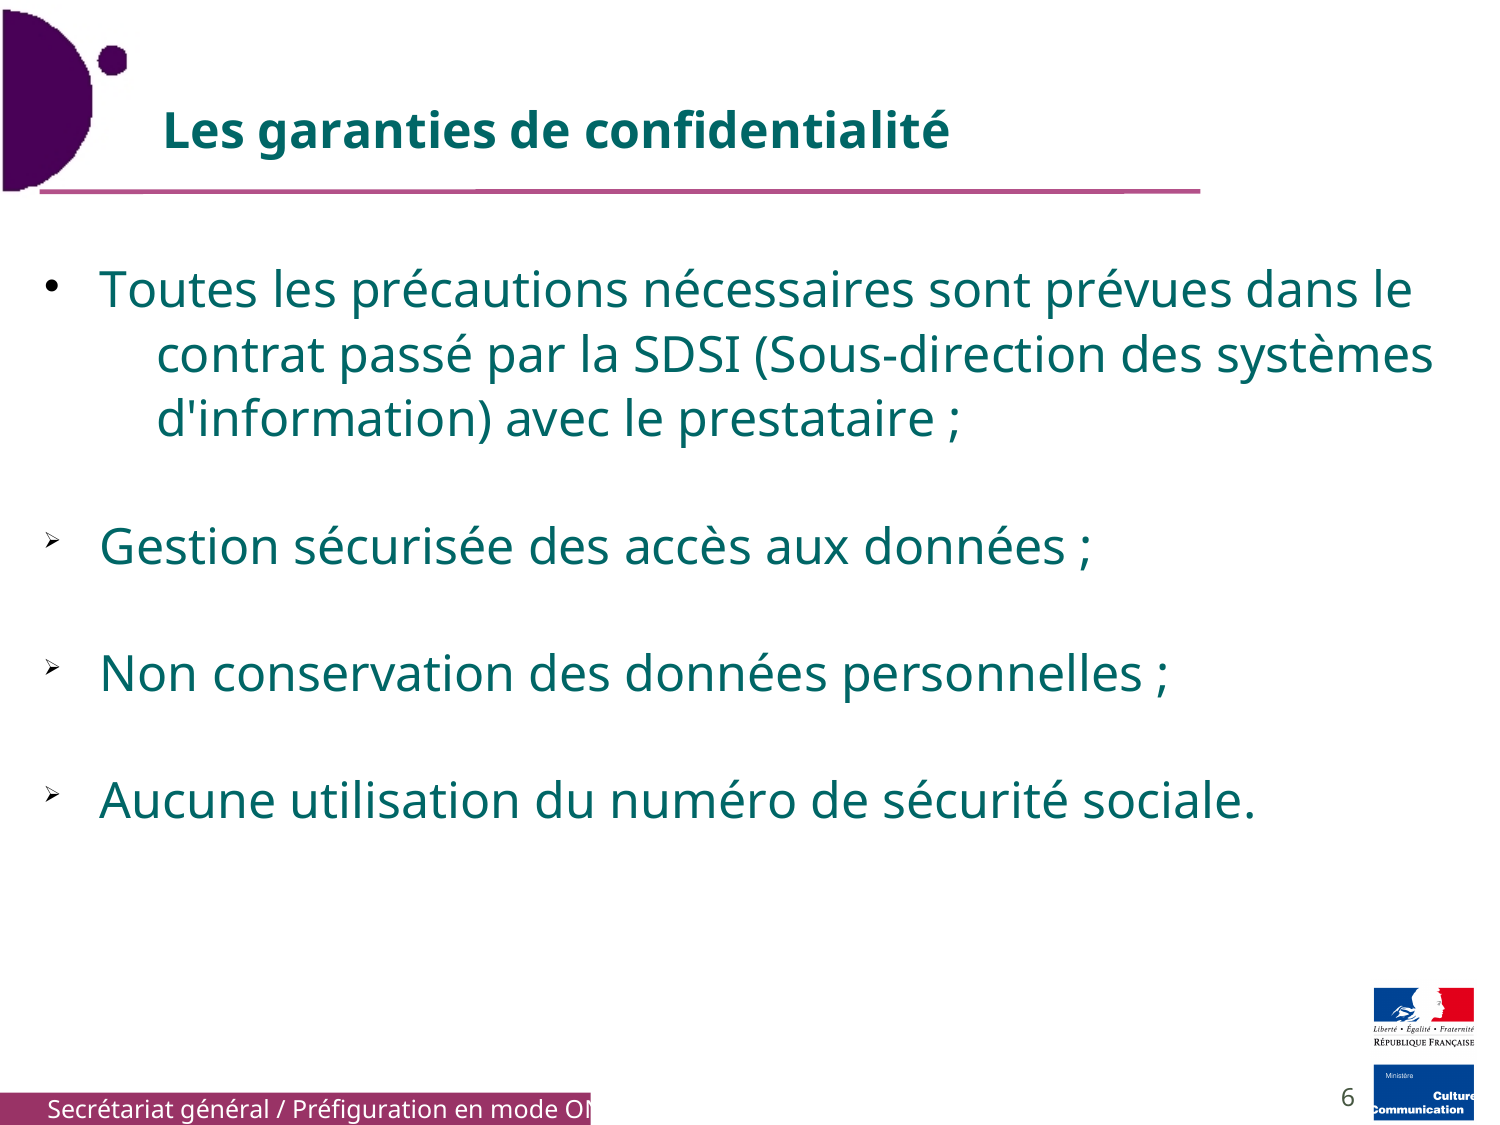

# Les garanties de confidentialité
Toutes les précautions nécessaires sont prévues dans le contrat passé par la SDSI (Sous-direction des systèmes d'information) avec le prestataire ;
Gestion sécurisée des accès aux données ;
Non conservation des données personnelles ;
Aucune utilisation du numéro de sécurité sociale.
6